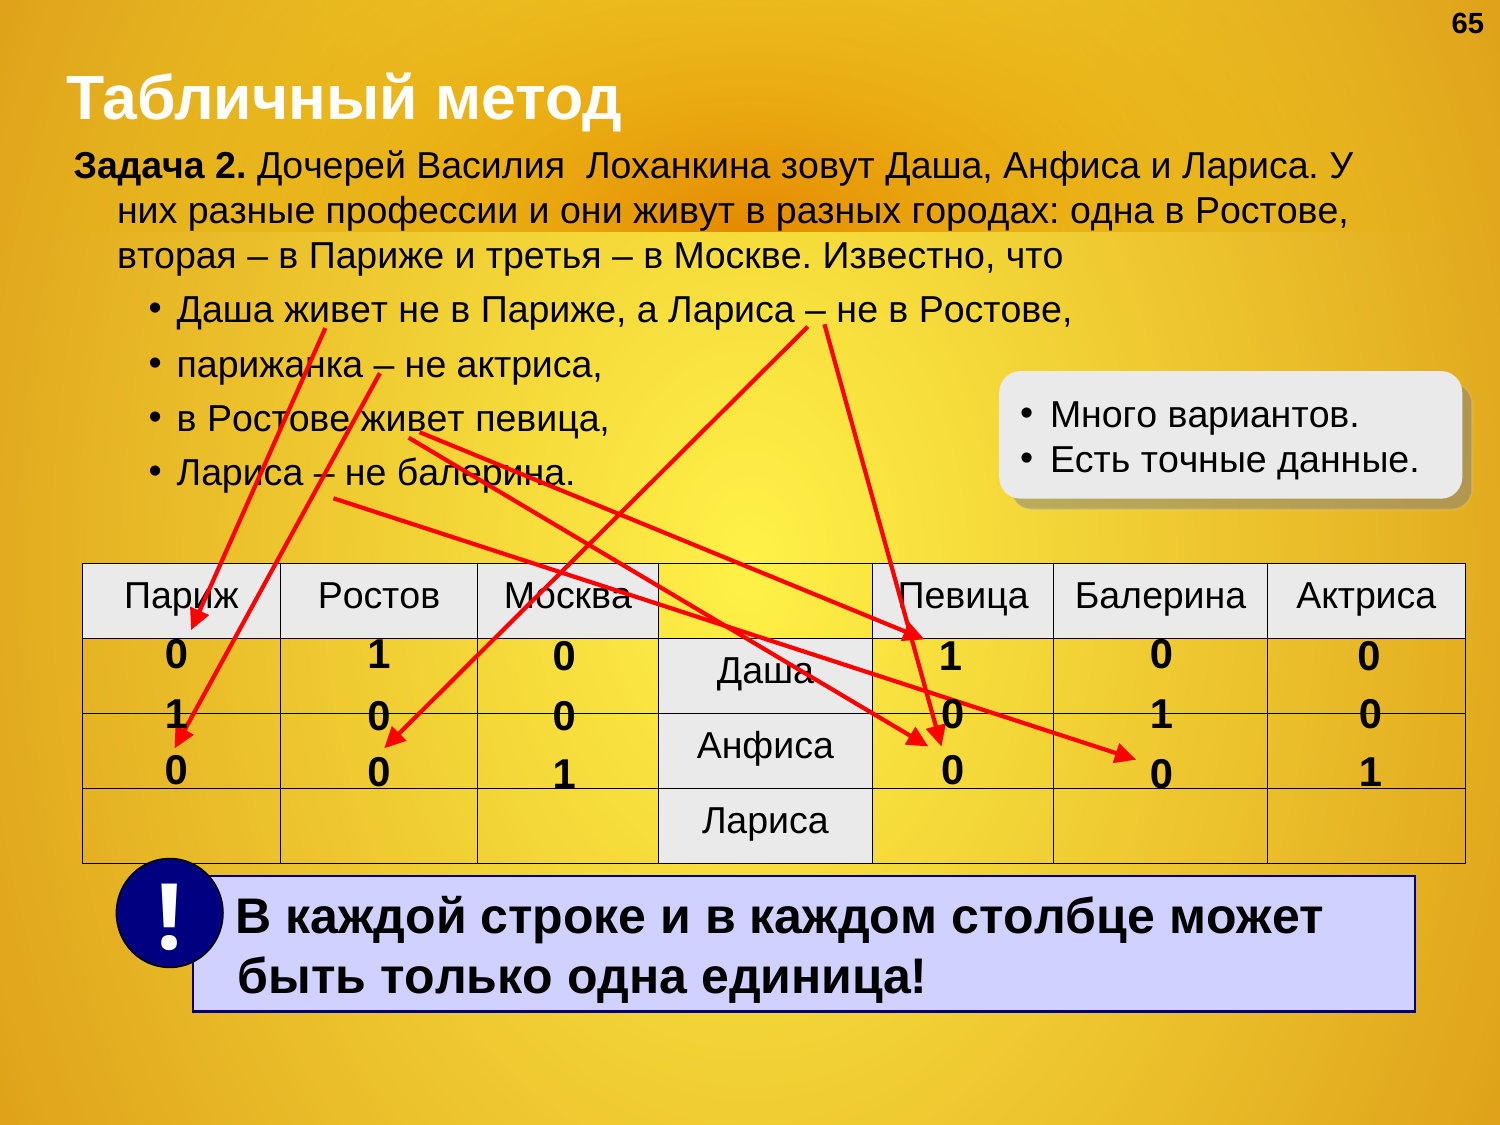

# Табличный метод
Задача 2. Дочерей Василия Лоханкина зовут Даша, Анфиса и Лариса. У них разные профессии и они живут в разных городах: одна в Ростове, вторая – в Париже и третья – в Москве. Известно, что
Даша живет не в Париже, а Лариса – не в Ростове,
парижанка – не актриса,
в Ростове живет певица,
Лариса – не балерина.
Много вариантов.
Есть точные данные.
| Париж | Ростов | Москва | | Певица | Балерина | Актриса |
| --- | --- | --- | --- | --- | --- | --- |
| | | | Даша | | | |
| | | | Анфиса | | | |
| | | | Лариса | | | |
0
0
1
1
0
0
0
1
1
0
0
0
0
0
0
1
0
1
!
 В каждой строке и в каждом столбце может быть только одна единица!